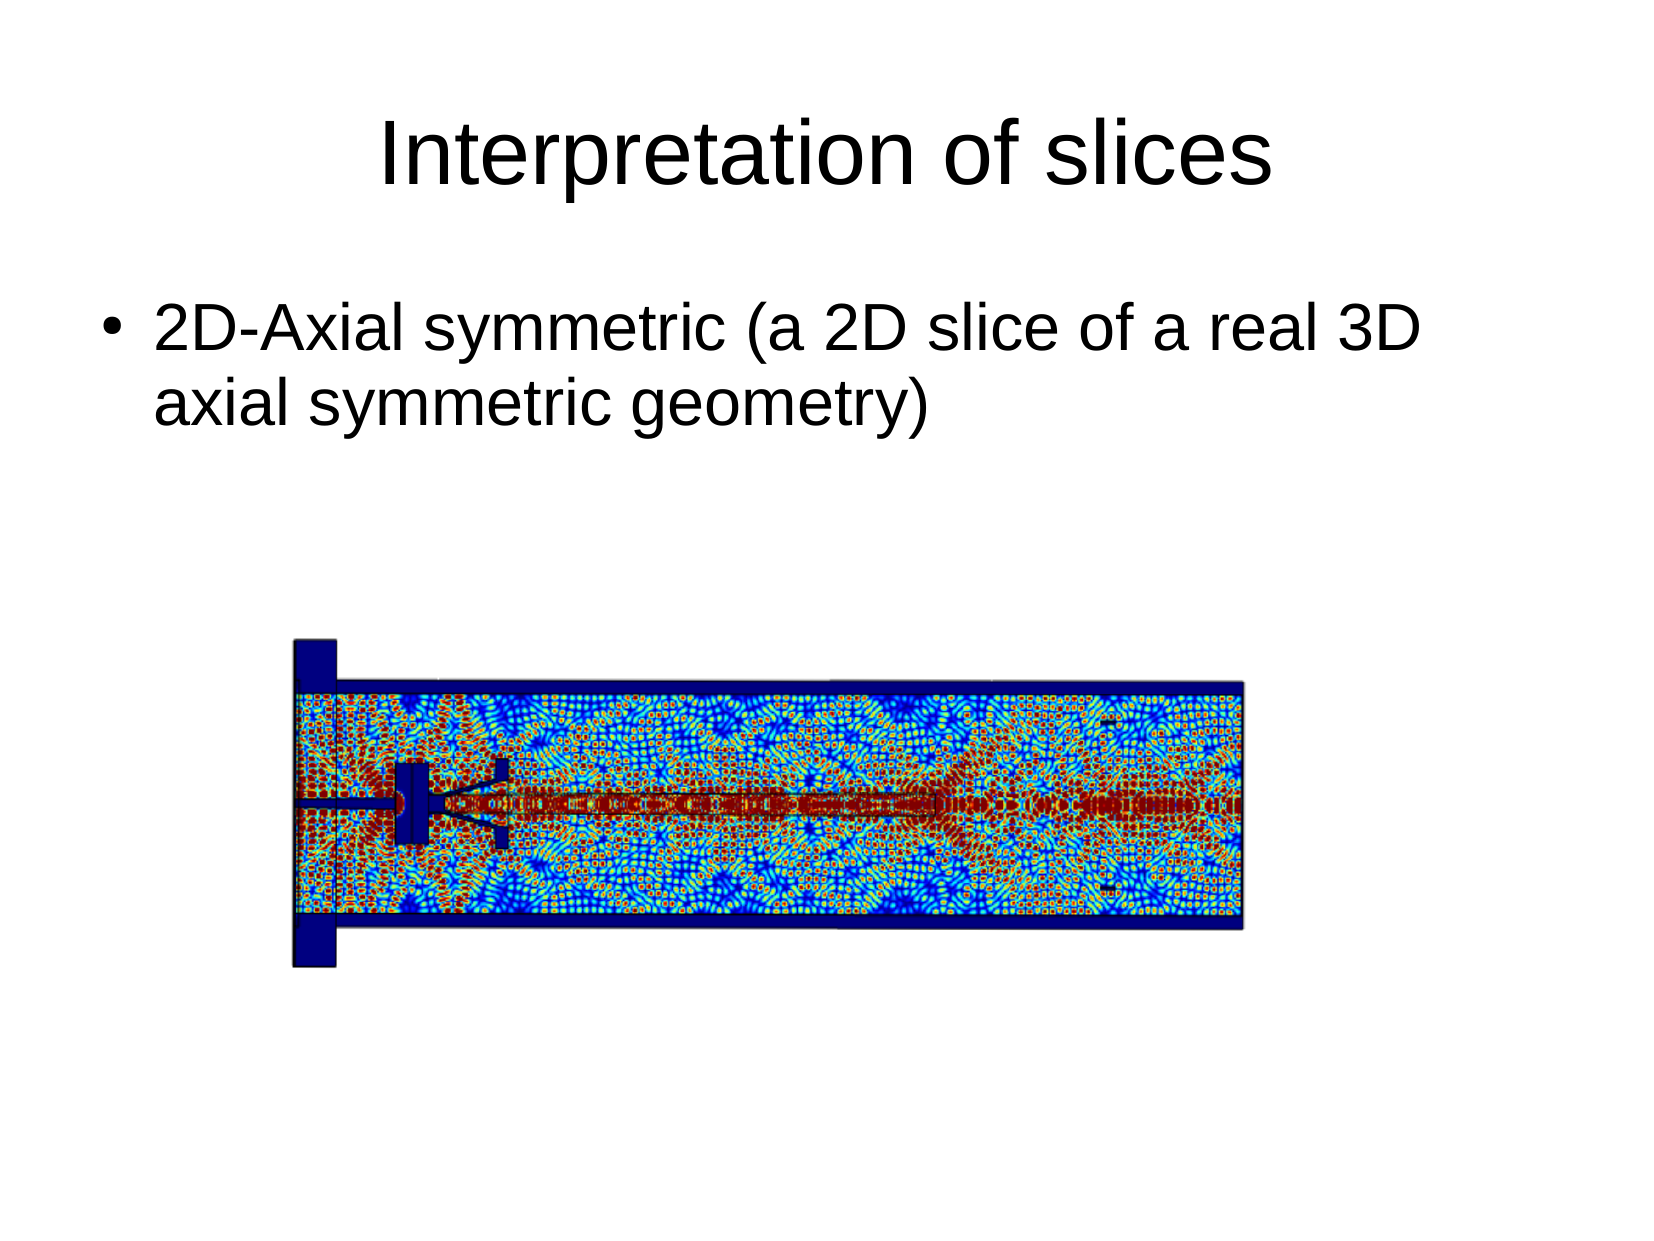

# Interpretation of slices
2D-Axial symmetric (a 2D slice of a real 3D axial symmetric geometry)